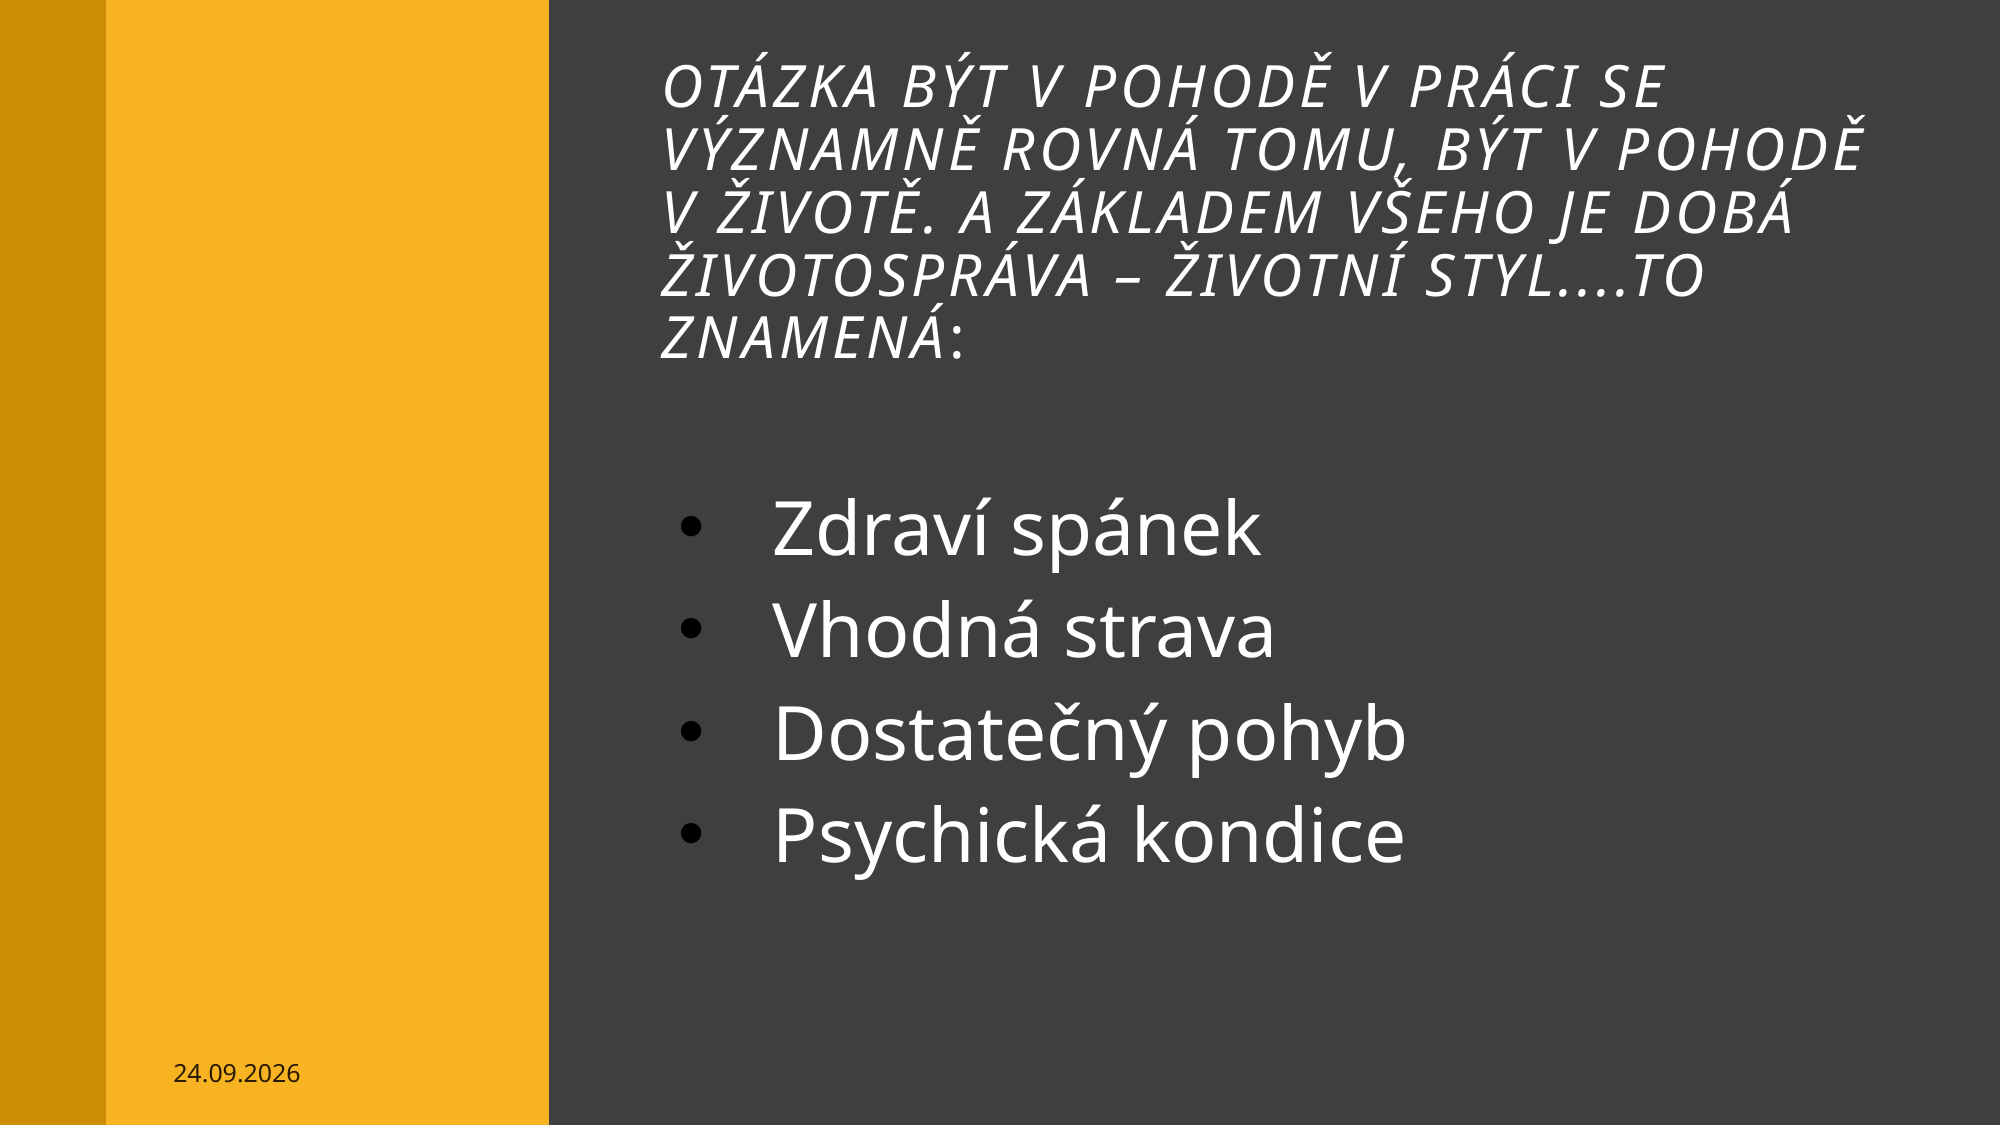

# Otázka být v pohodě v práci se významně rovná tomu, být v pohodě v životě. A základem všeho je dobá životospráva – životní styl....to znamená:
Zdraví spánek
Vhodná strava
Dostatečný pohyb
Psychická kondice